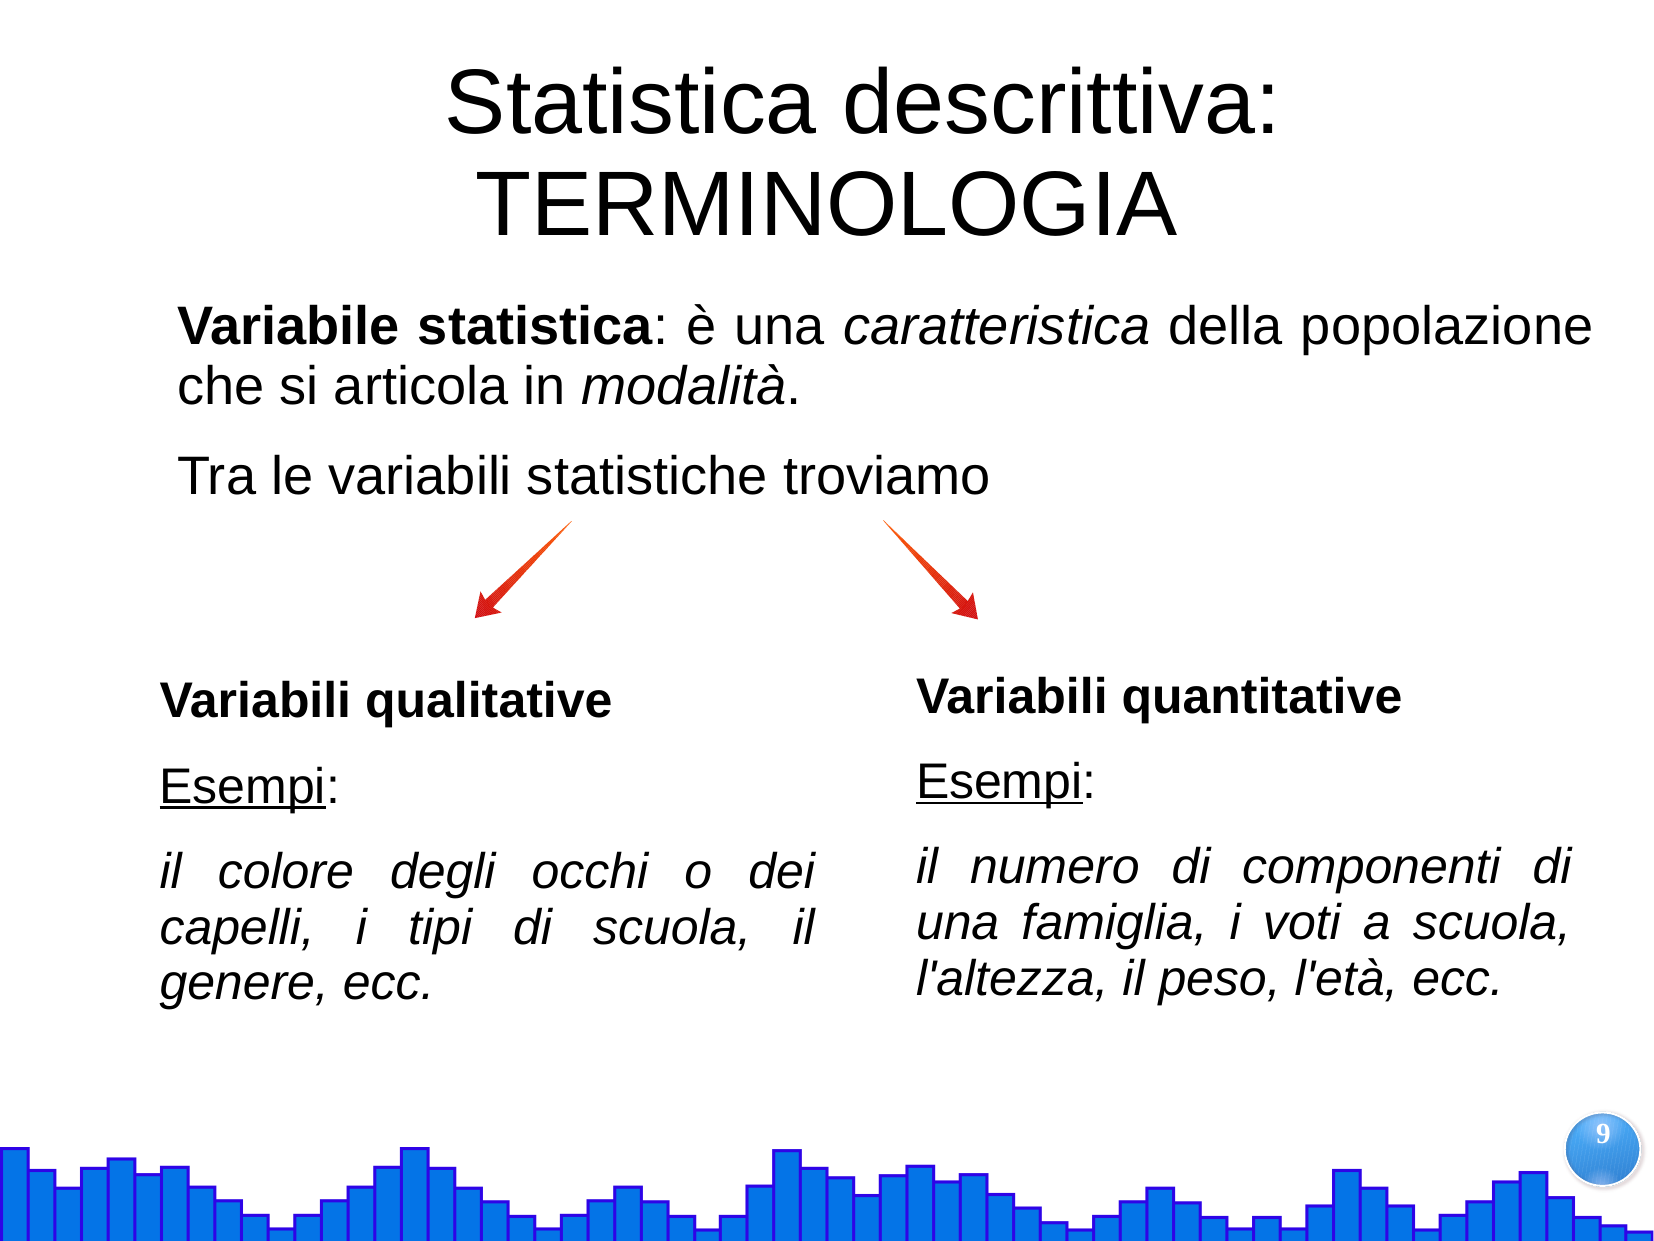

# Statistica descrittiva: TERMINOLOGIA
Variabile statistica: è una caratteristica della popolazione che si articola in modalità.
Tra le variabili statistiche troviamo
Variabili quantitative
Esempi:
il numero di componenti di una famiglia, i voti a scuola, l'altezza, il peso, l'età, ecc.
Variabili qualitative
Esempi:
il colore degli occhi o dei capelli, i tipi di scuola, il genere, ecc.
9